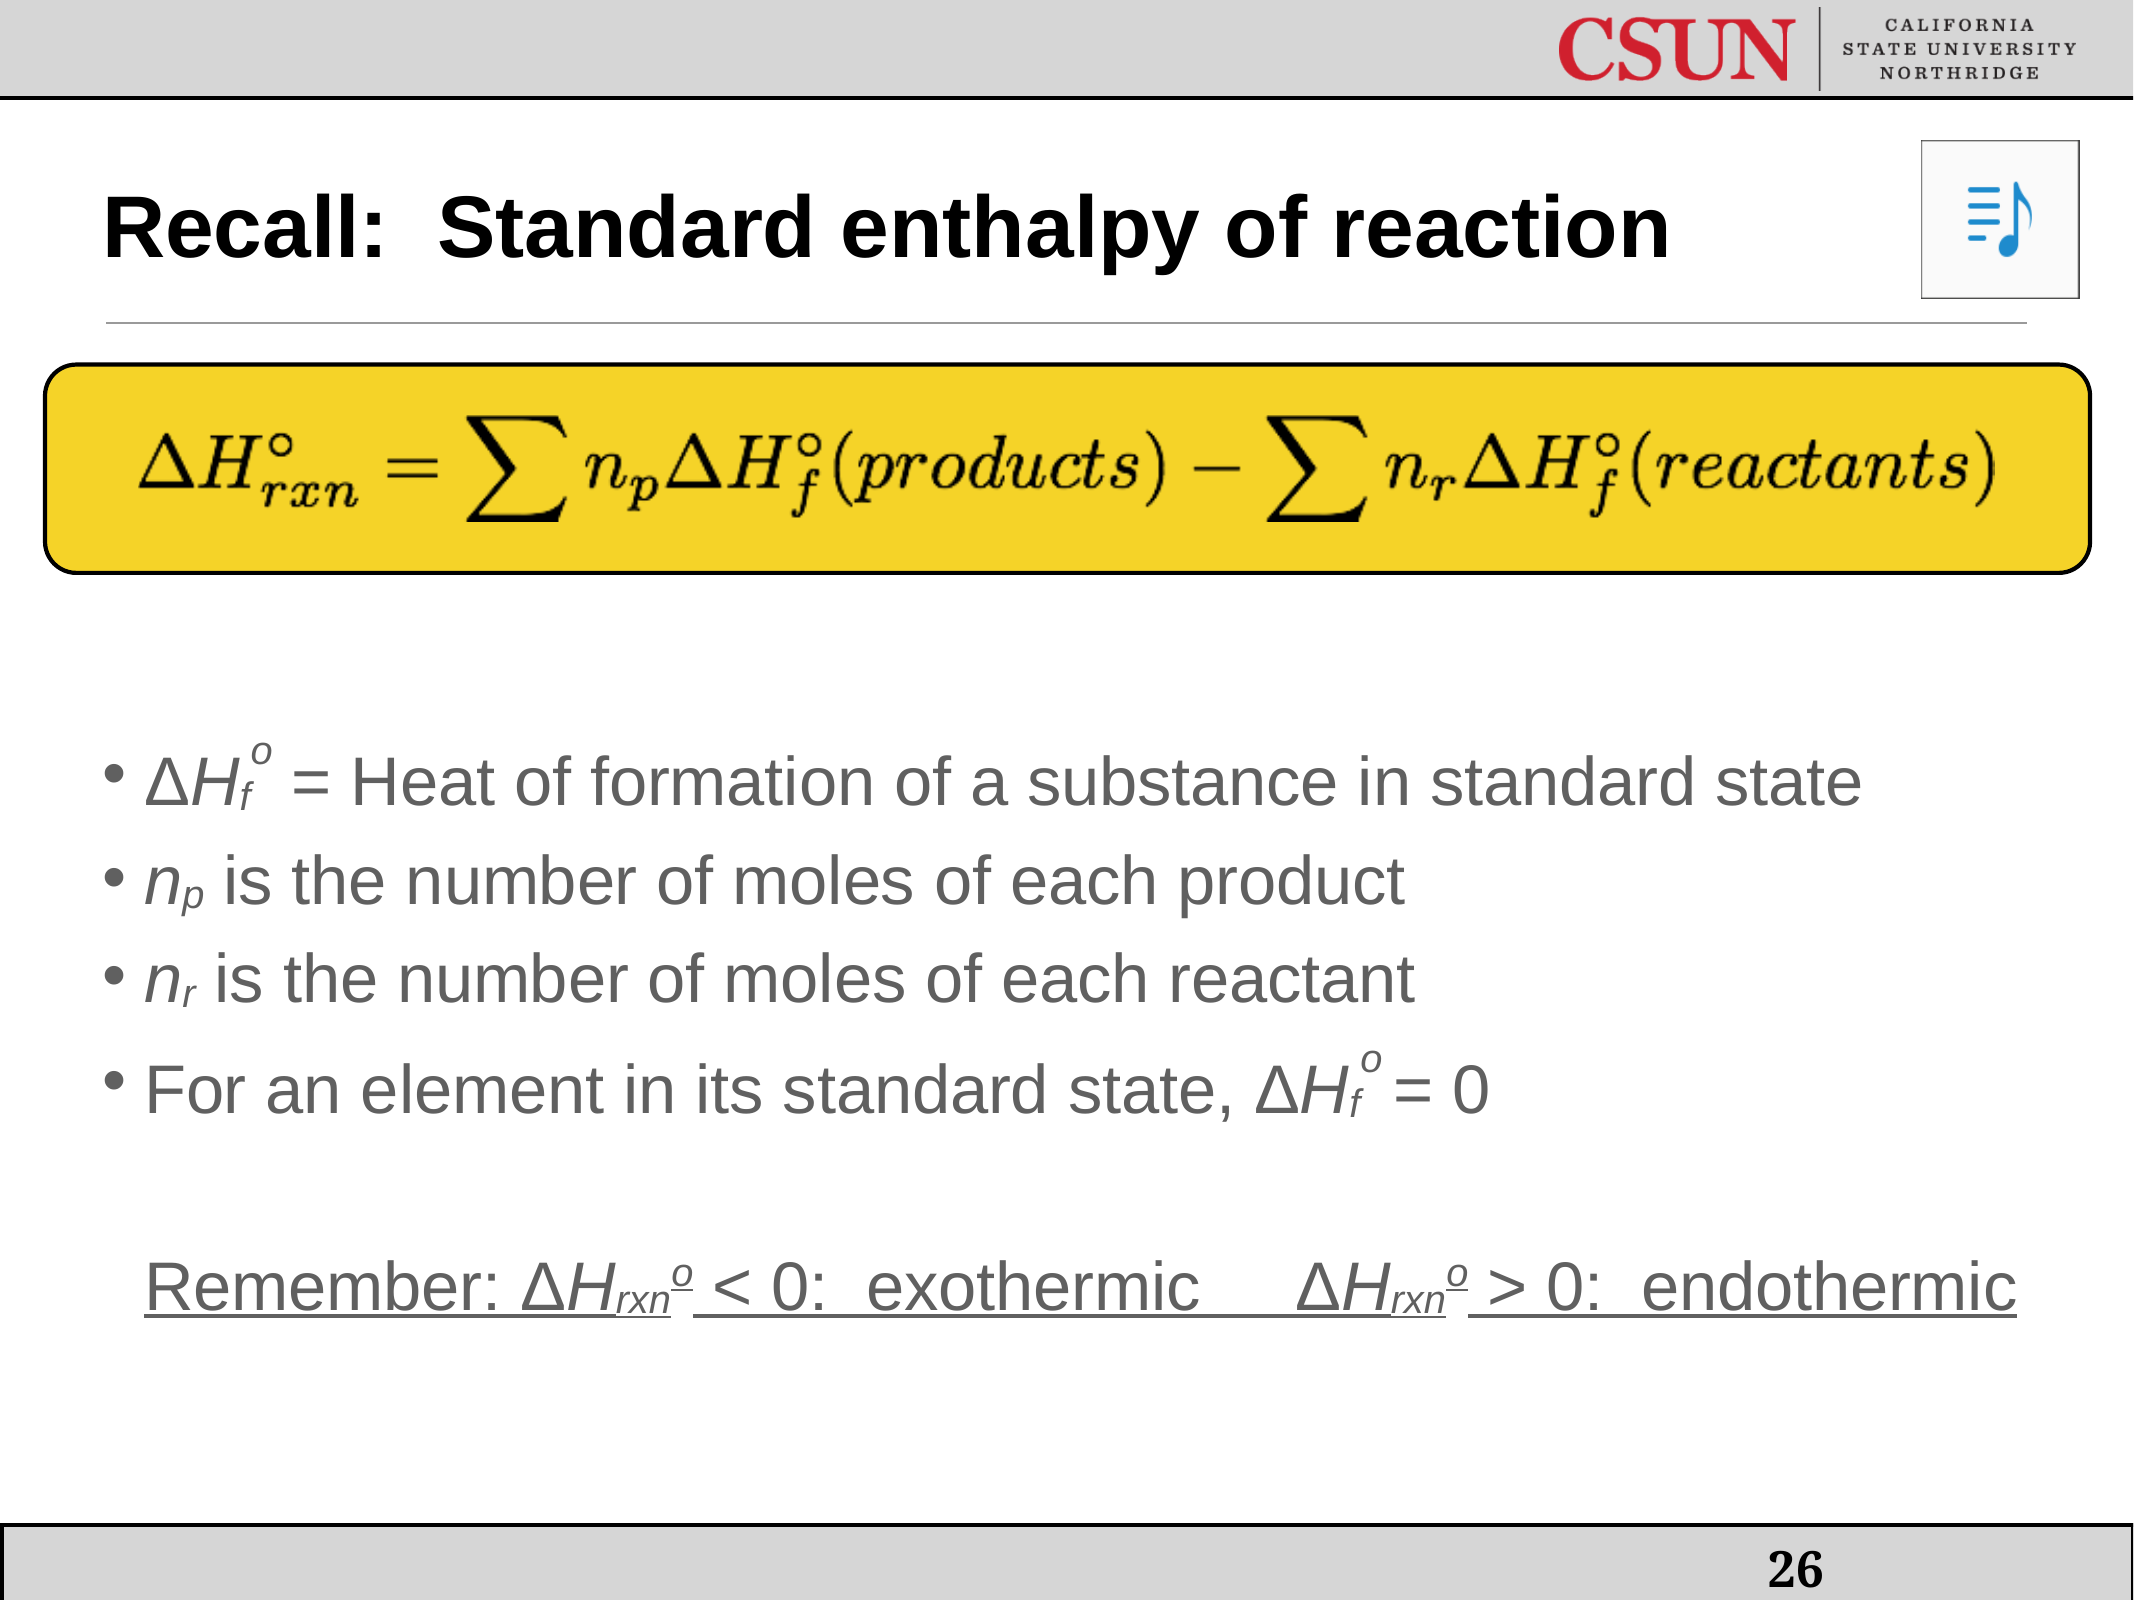

# Recall: Standard enthalpy of reaction
ΔHfo = Heat of formation of a substance in standard state
np is the number of moles of each product
nr is the number of moles of each reactant
For an element in its standard state, ΔHfo = 0
Remember: ΔHrxno < 0: exothermic ΔHrxno > 0: endothermic
26